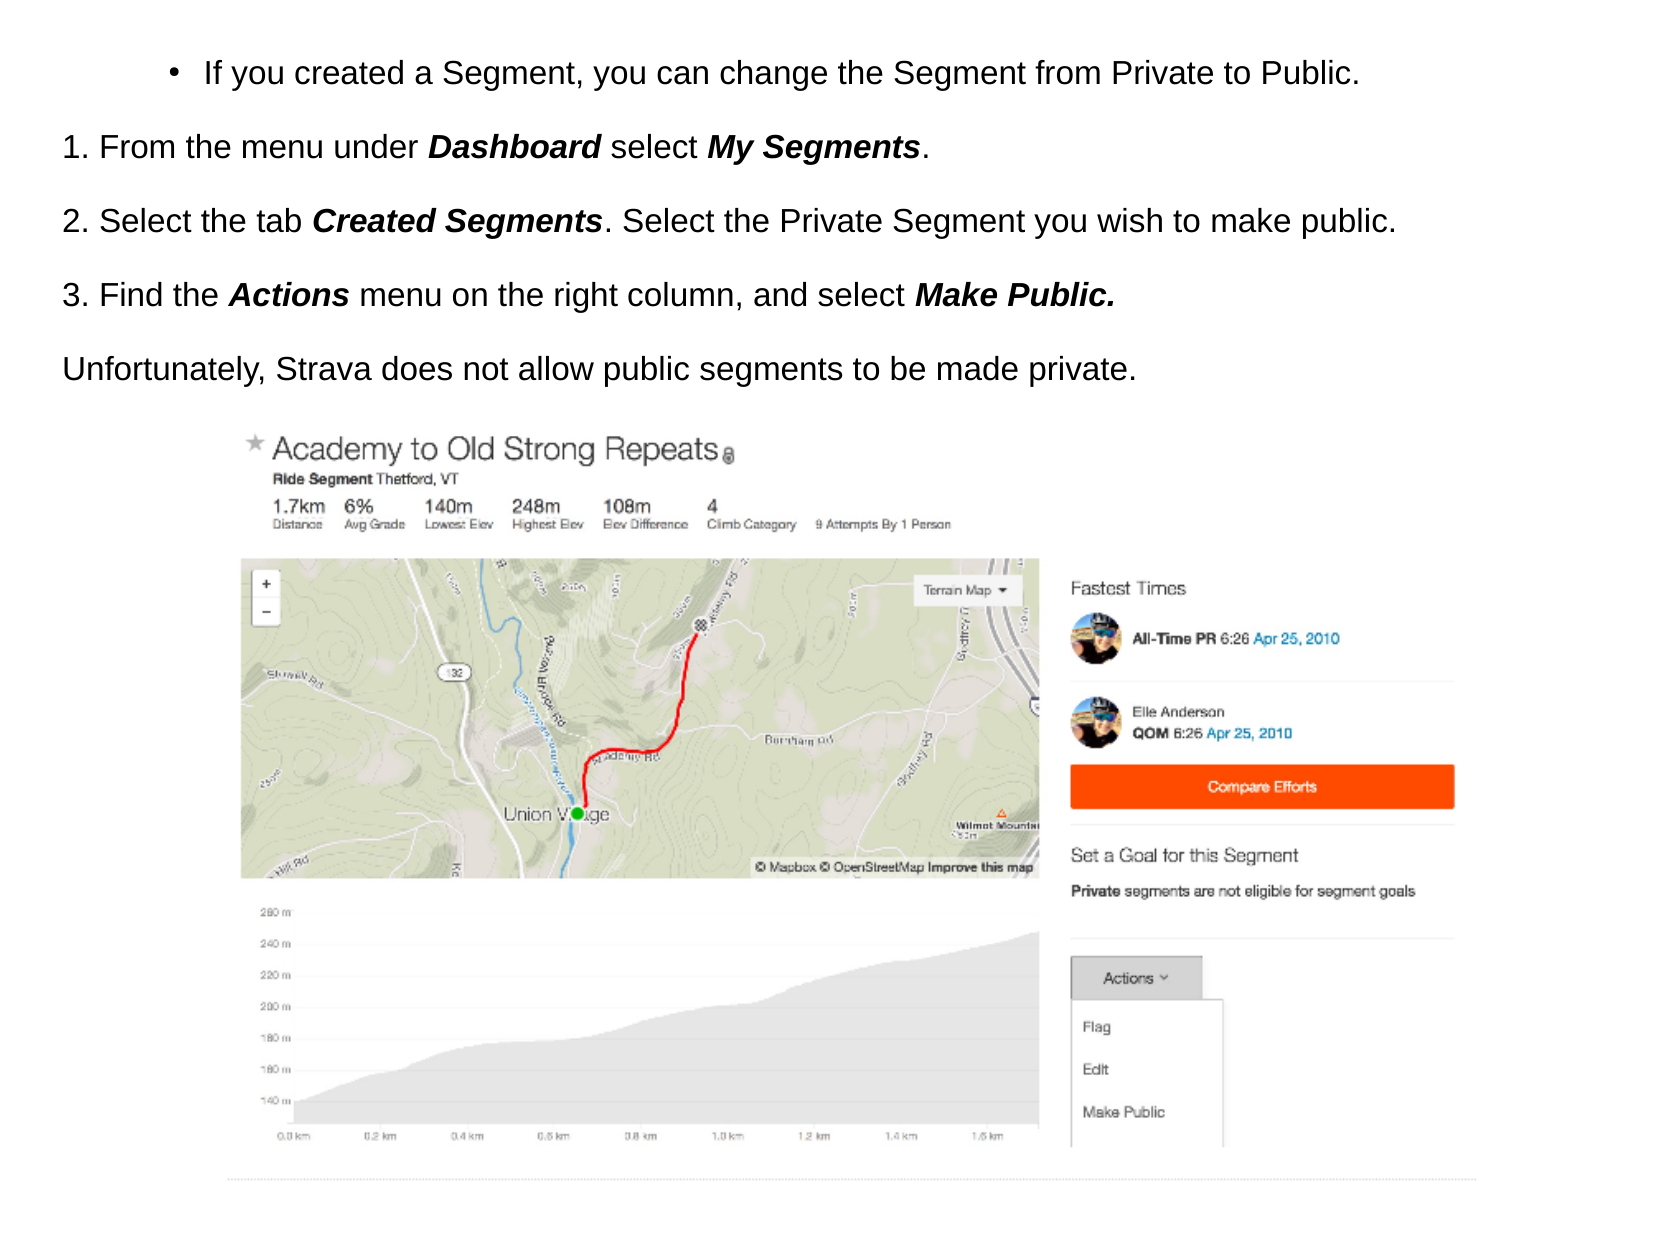

If you created a Segment, you can change the Segment from Private to Public.
1. From the menu under Dashboard select My Segments.
2. Select the tab Created Segments. Select the Private Segment you wish to make public.
3. Find the Actions menu on the right column, and select Make Public.
Unfortunately, Strava does not allow public segments to be made private.